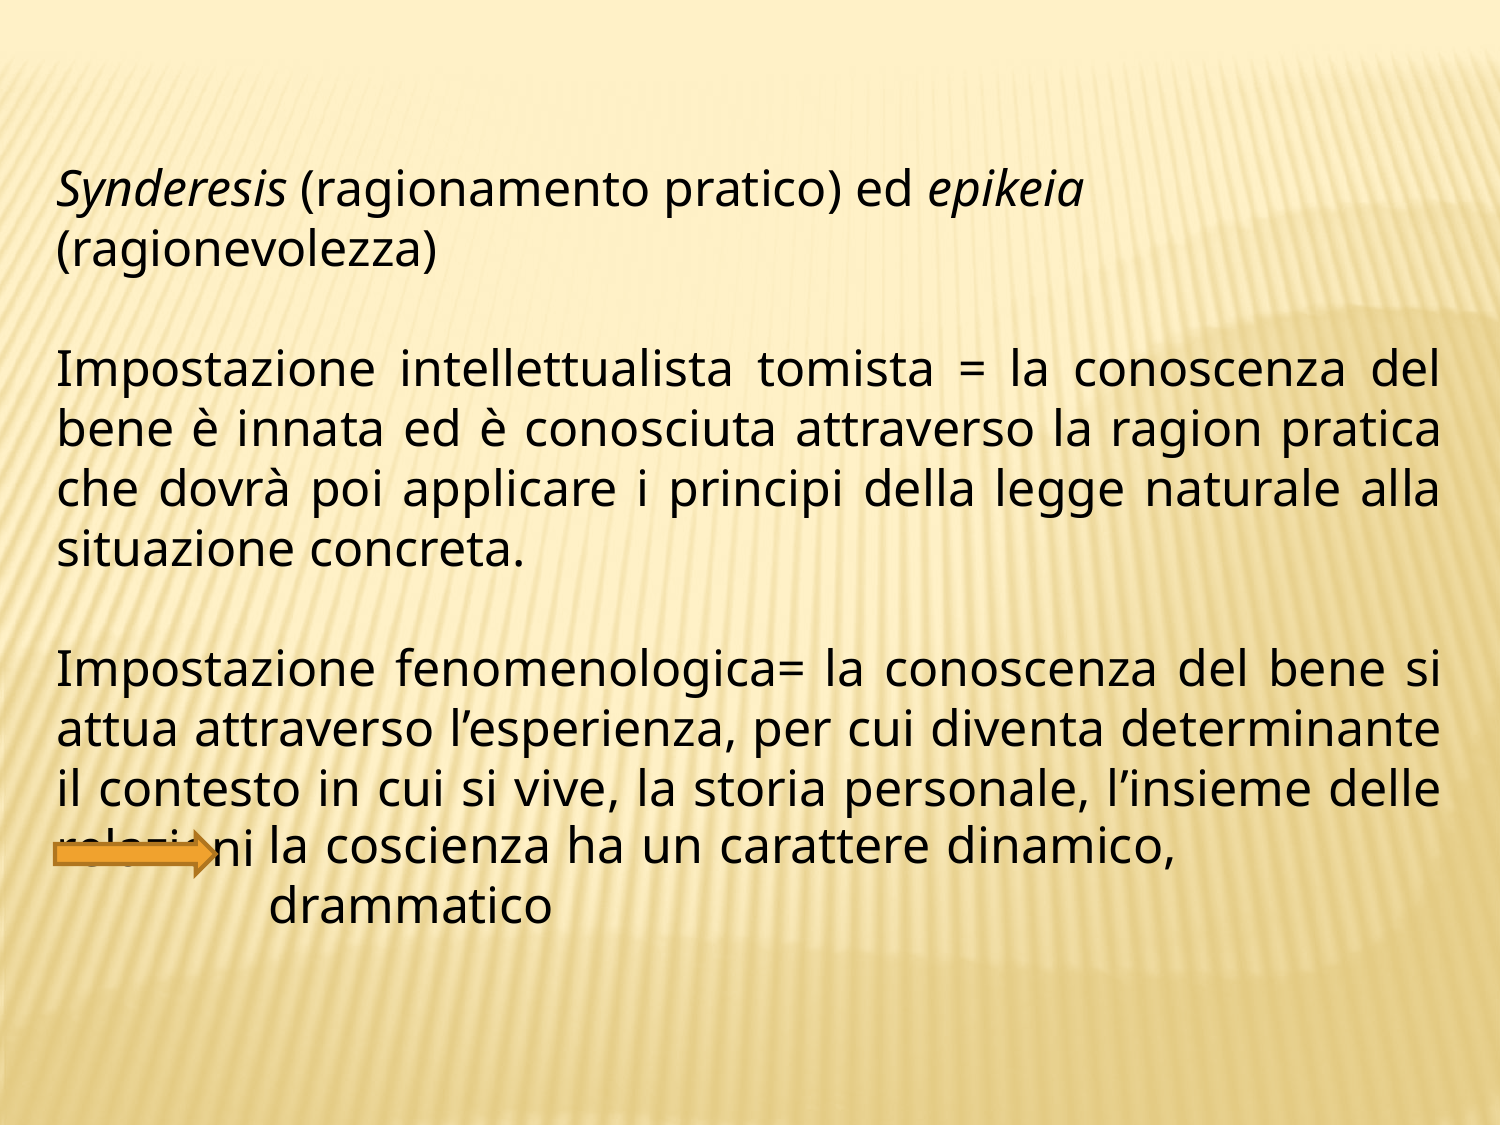

Synderesis (ragionamento pratico) ed epikeia (ragionevolezza)
Impostazione intellettualista tomista = la conoscenza del bene è innata ed è conosciuta attraverso la ragion pratica che dovrà poi applicare i principi della legge naturale alla situazione concreta.
Impostazione fenomenologica= la conoscenza del bene si attua attraverso l’esperienza, per cui diventa determinante il contesto in cui si vive, la storia personale, l’insieme delle relazioni
la coscienza ha un carattere dinamico, drammatico